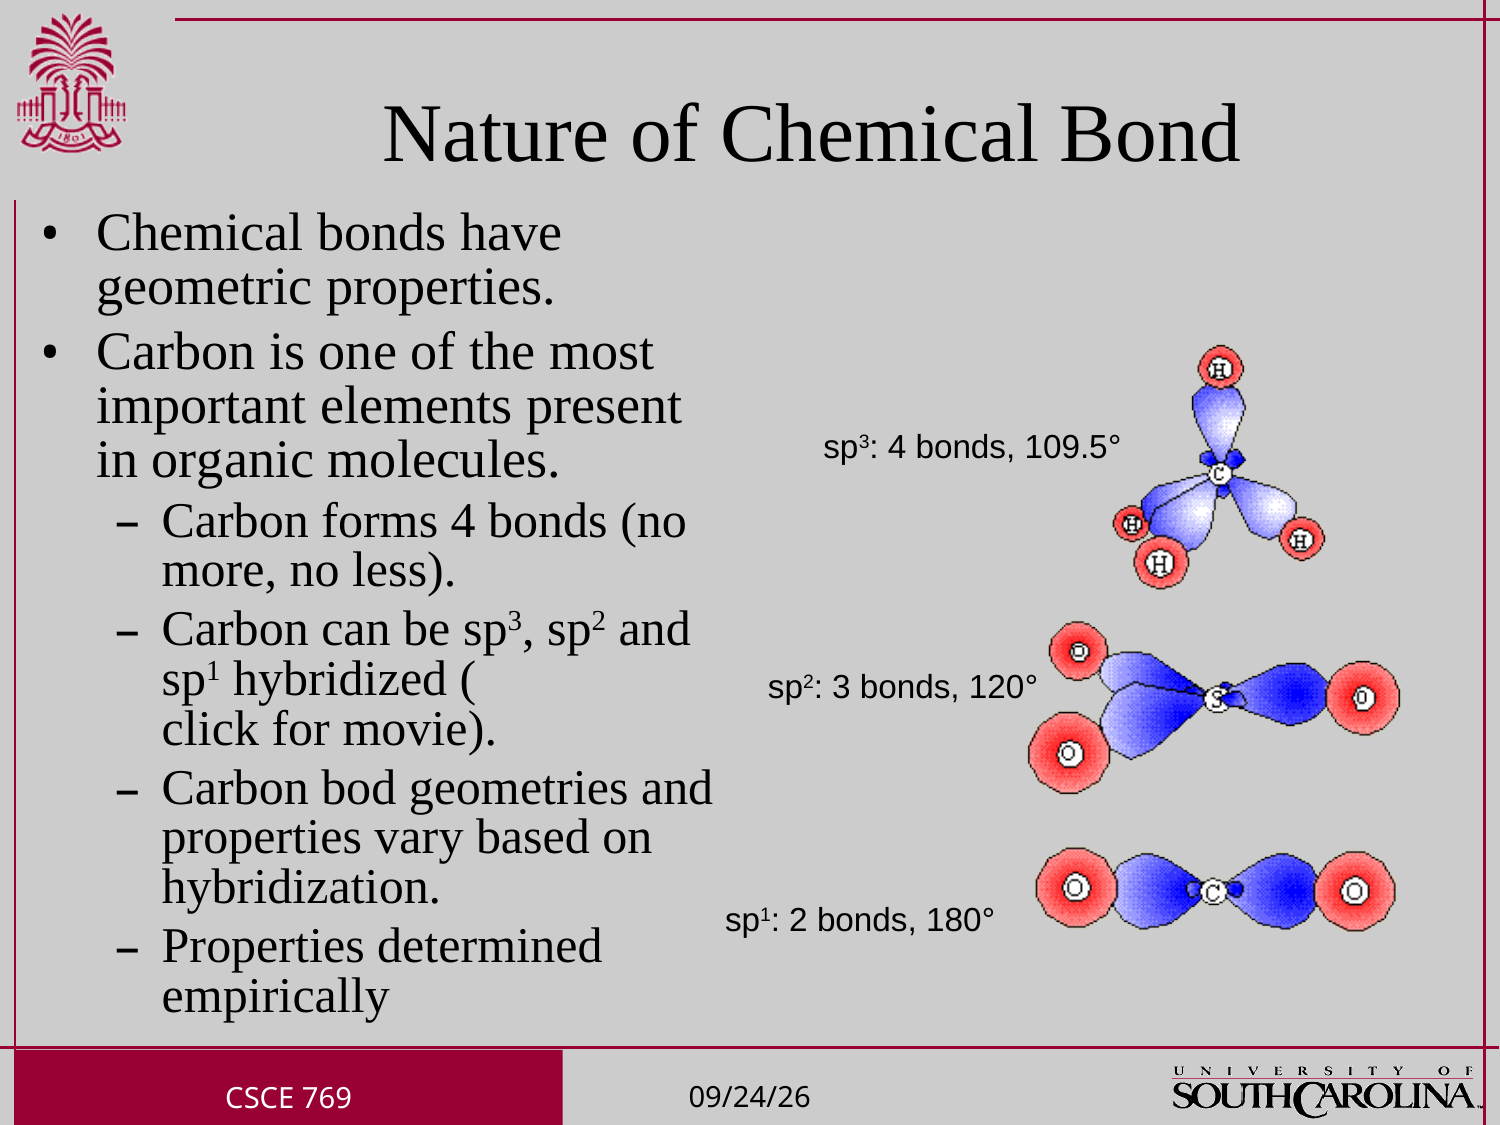

# Nature of Chemical Bond
Chemical bonds have geometric properties.
Carbon is one of the most important elements present in organic molecules.
Carbon forms 4 bonds (no more, no less).
Carbon can be sp3, sp2 and sp1 hybridized (click for movie).
Carbon bod geometries and properties vary based on hybridization.
Properties determined empirically
sp3: 4 bonds, 109.5°
sp2: 3 bonds, 120°
sp1: 2 bonds, 180°